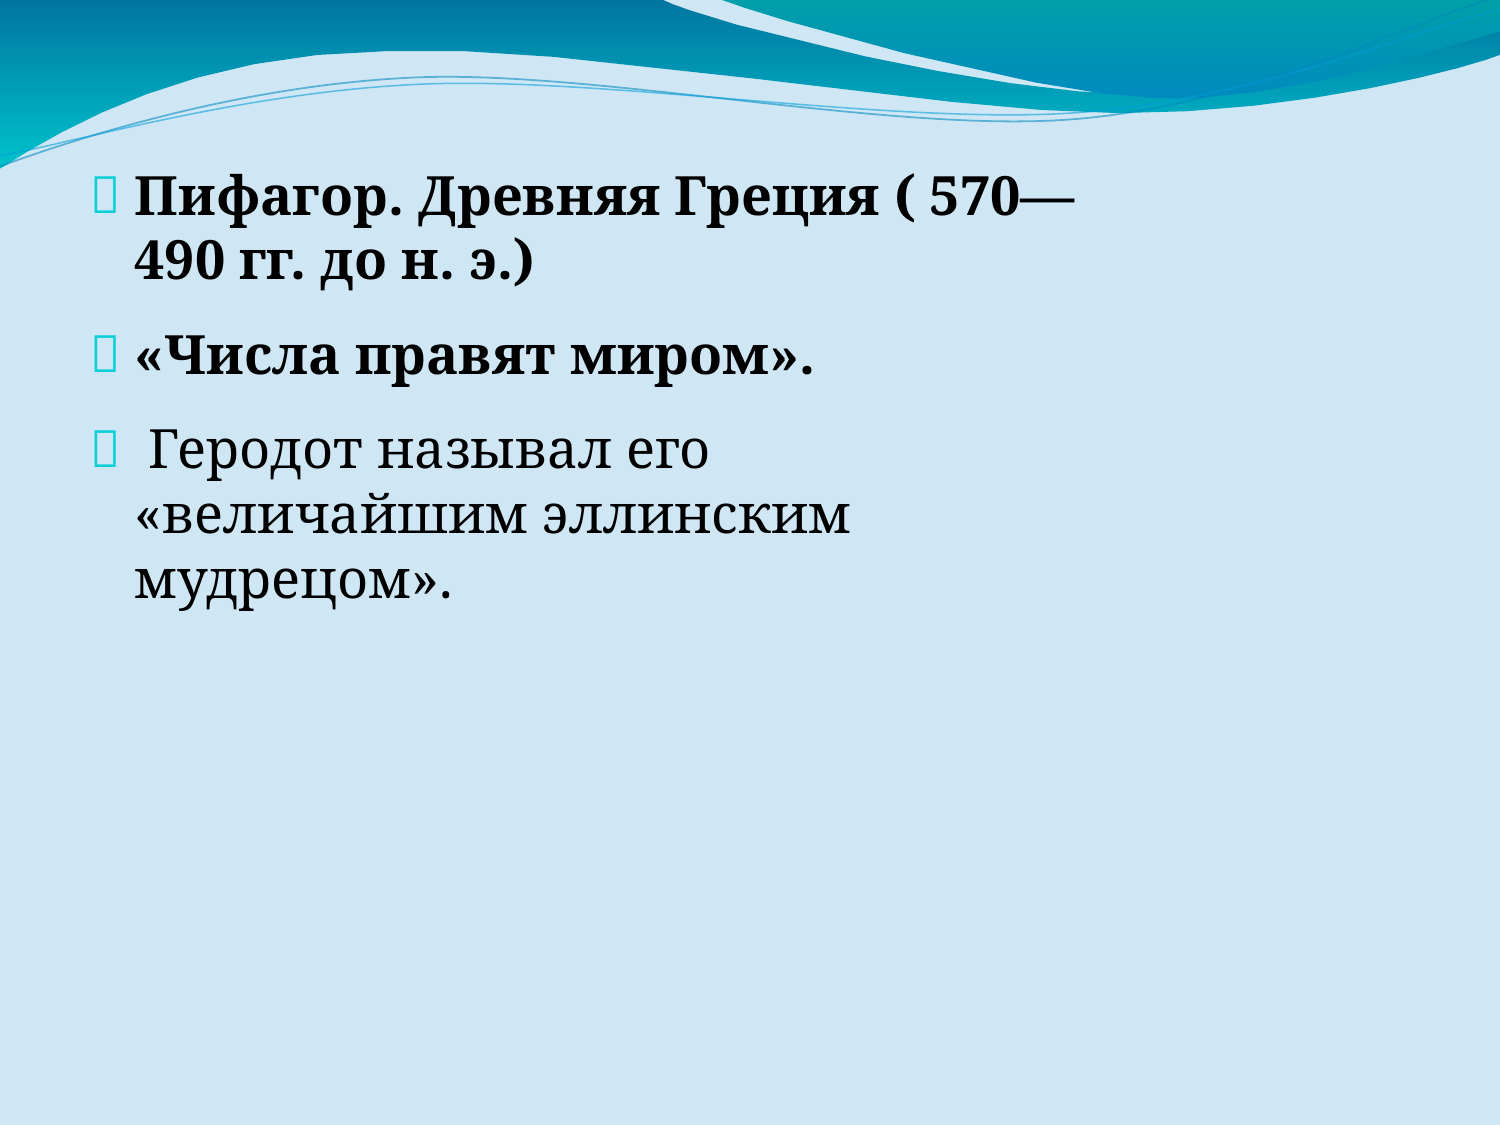

#
Пифагор. Древняя Греция ( 570—490 гг. до н. э.)
«Числа правят миром».
 Геродот называл его «величайшим эллинским мудрецом».